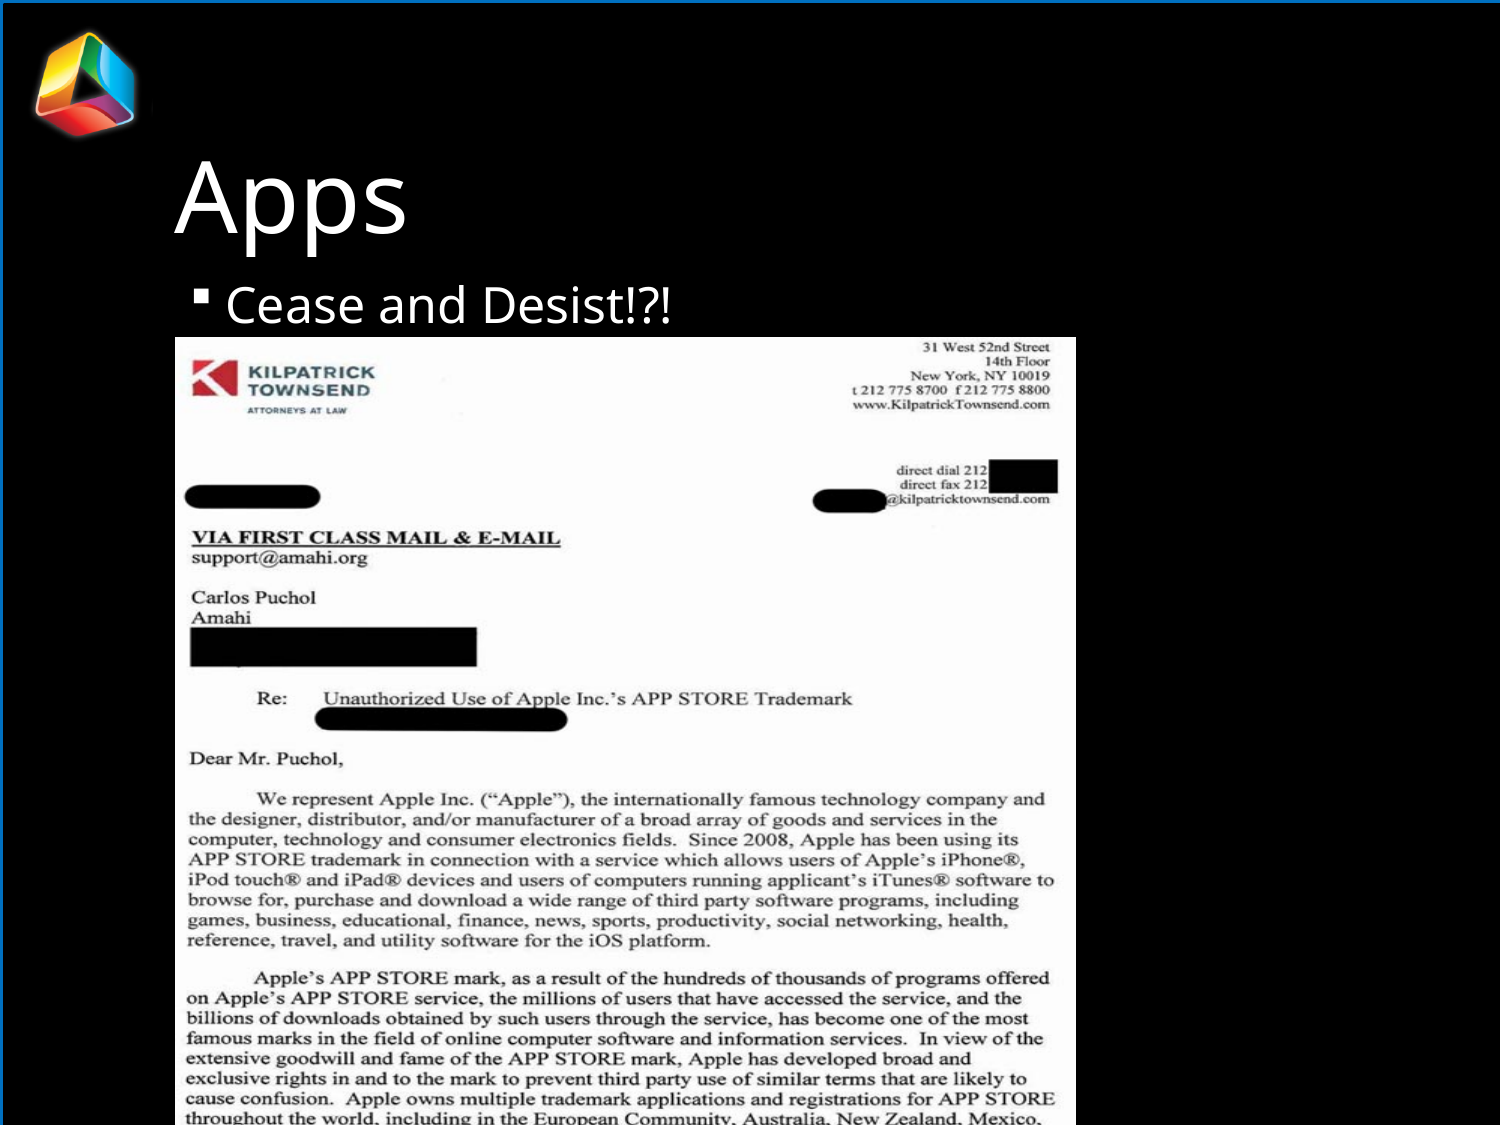

Apps
Cease and Desist!?!
# Demo Web Hosting and Streaming